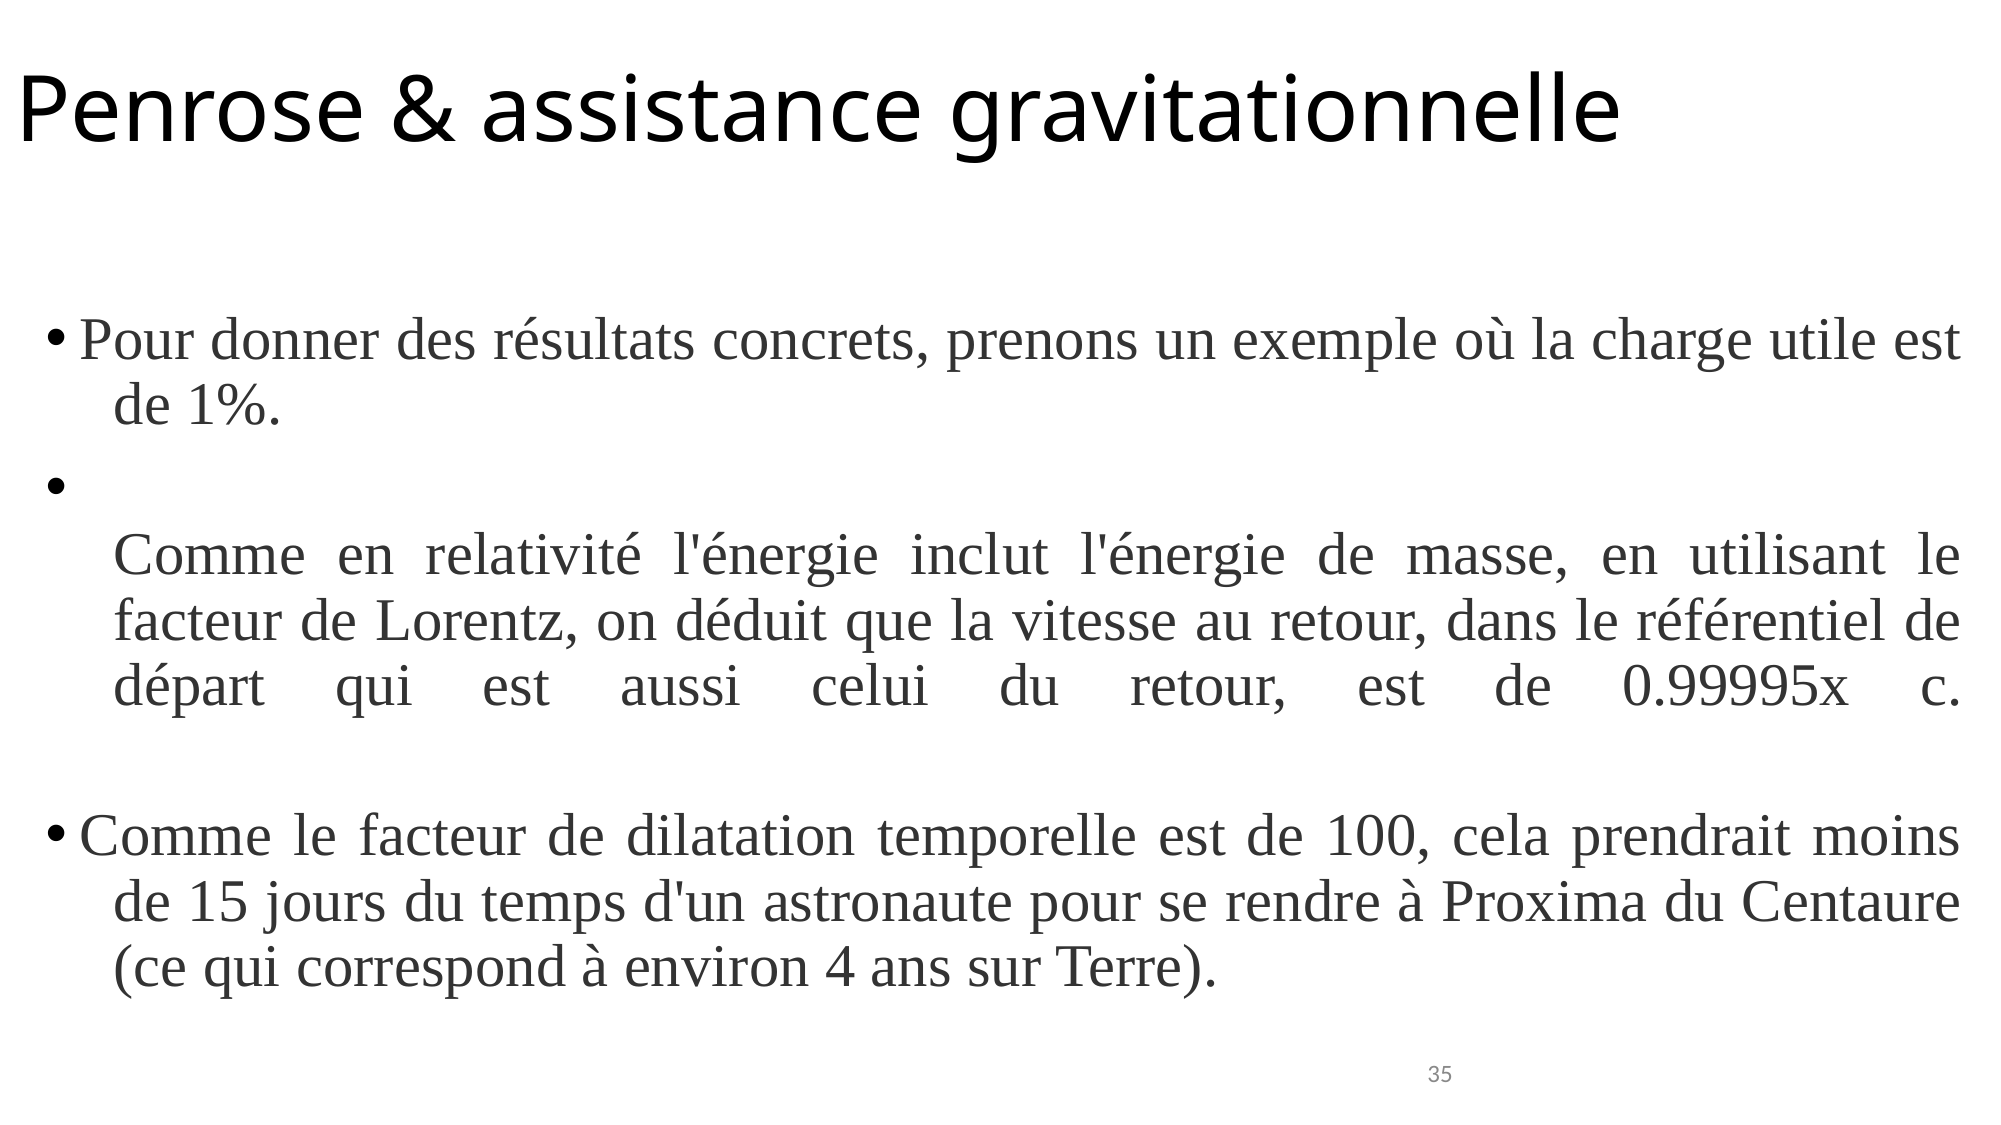

# Penrose & assistance gravitationnelle
Pour donner des résultats concrets, prenons un exemple où la charge utile est de 1%.
Comme en relativité l'énergie inclut l'énergie de masse, en utilisant le facteur de Lorentz, on déduit que la vitesse au retour, dans le référentiel de départ qui est aussi celui du retour, est de 0.99995x c.
Comme le facteur de dilatation temporelle est de 100, cela prendrait moins de 15 jours du temps d'un astronaute pour se rendre à Proxima du Centaure (ce qui correspond à environ 4 ans sur Terre).